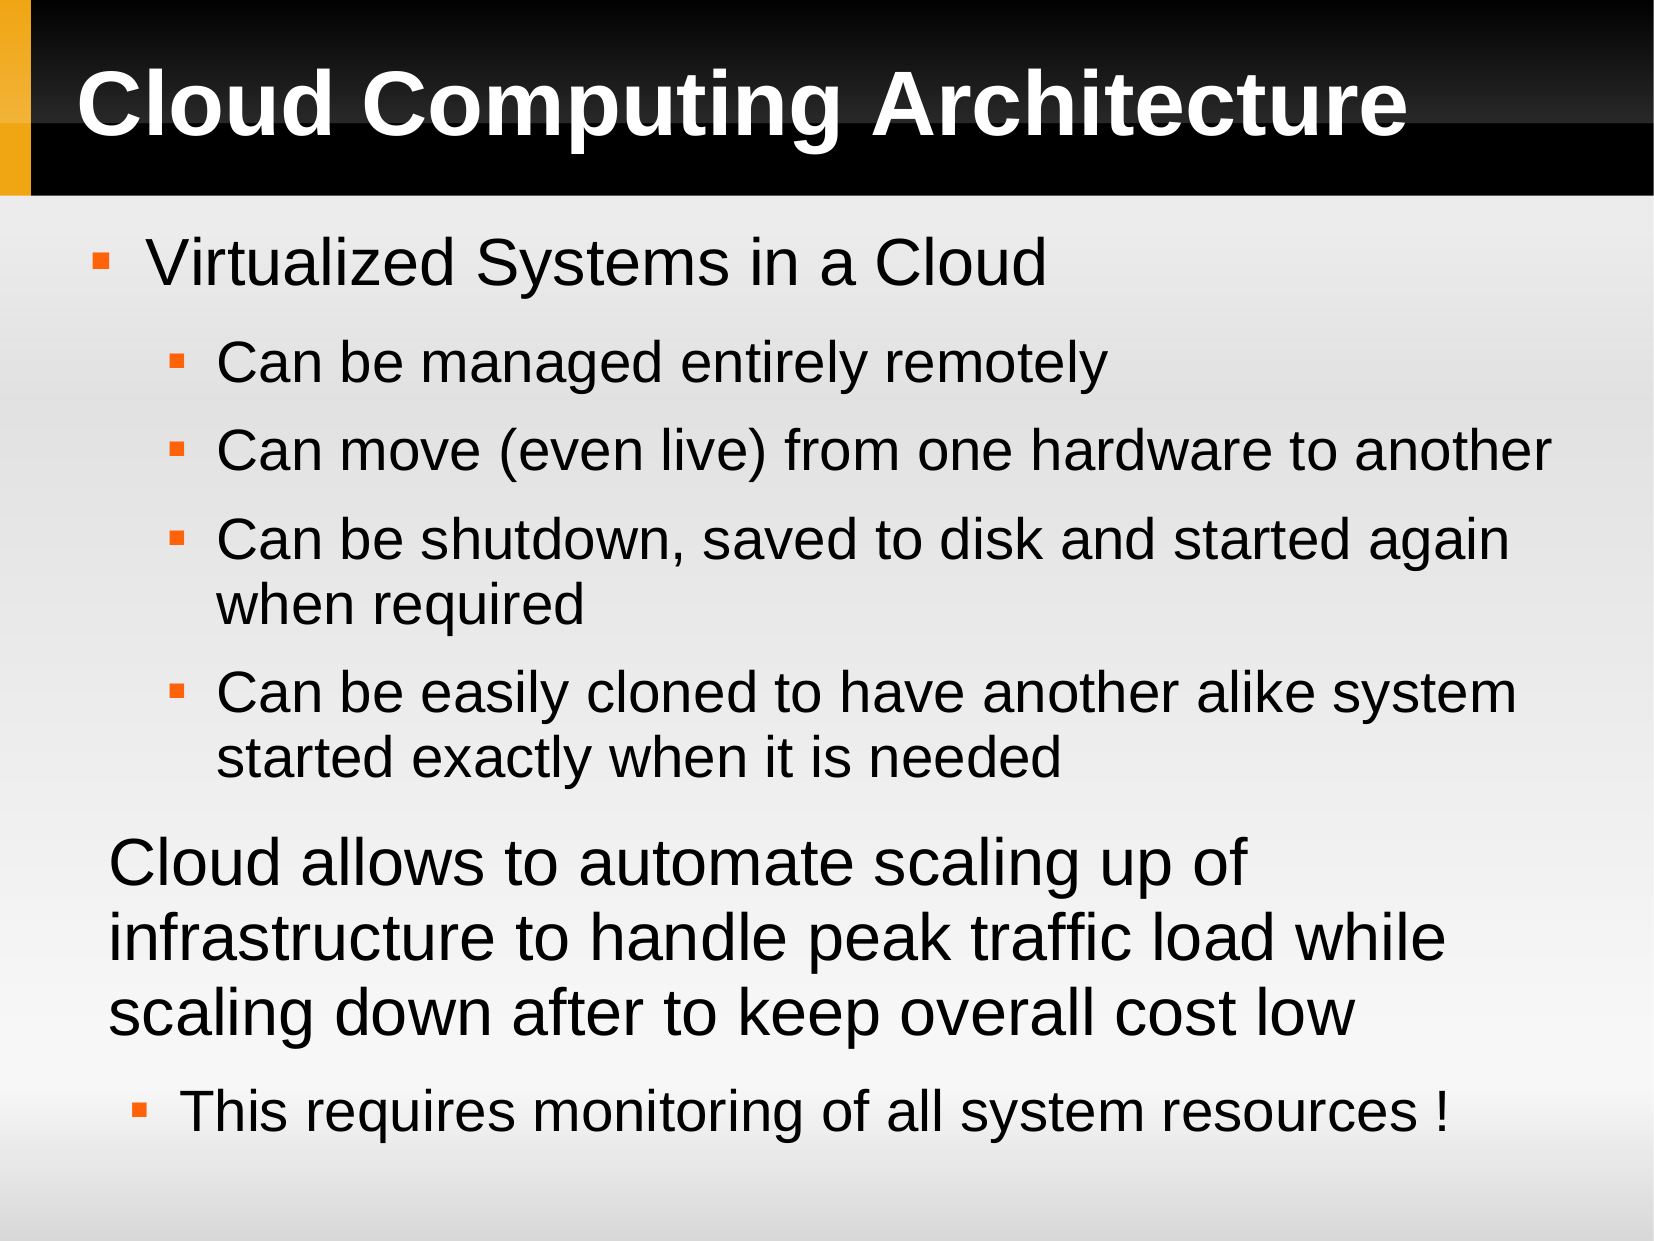

# Cloud Computing Architecture
Virtualized Systems in a Cloud
Can be managed entirely remotely
Can move (even live) from one hardware to another
Can be shutdown, saved to disk and started again when required
Can be easily cloned to have another alike system started exactly when it is needed
Cloud allows to automate scaling up of infrastructure to handle peak traffic load while scaling down after to keep overall cost low
This requires monitoring of all system resources !